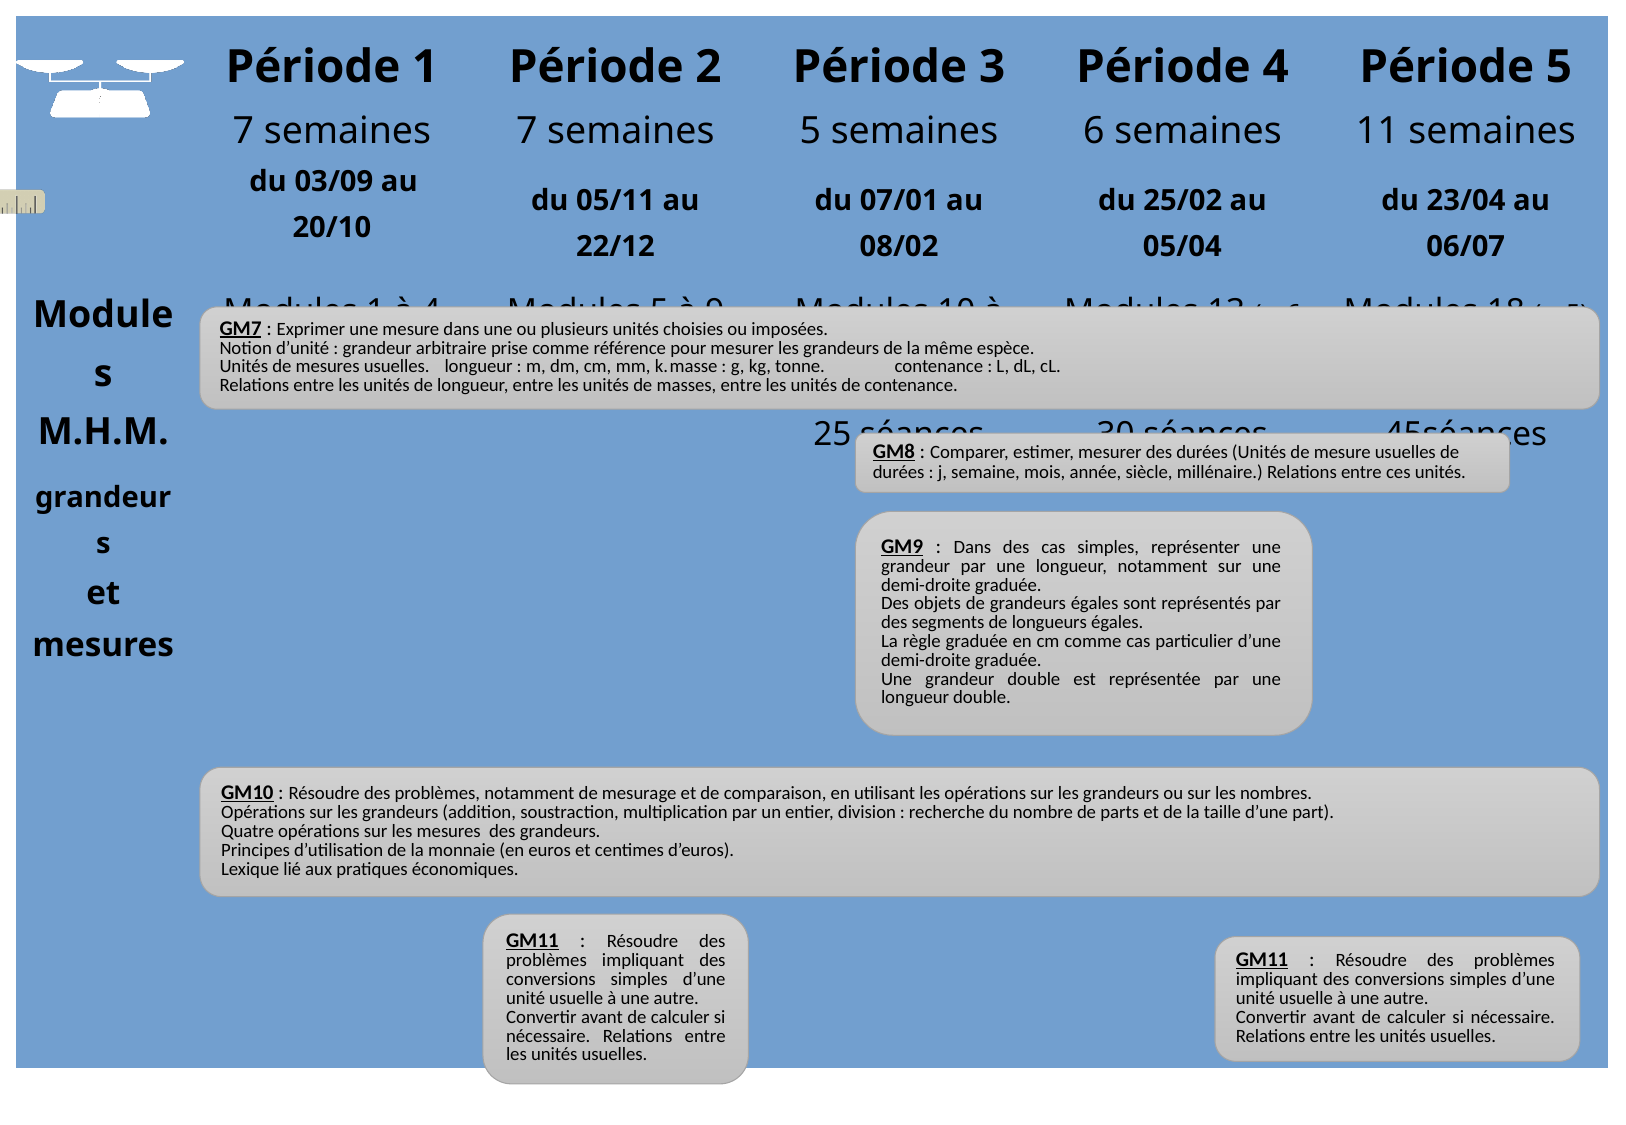

| | Période 1 7 semaines  du 03/09 au 20/10 | Période 2 7 semaines   du 05/11 au 22/12 | Période 3 5 semaines   du 07/01 au 08/02 | Période 4 6 semaines   du 25/02 au 05/04 | Période 5 11 semaines   du 23/04 au 06/07 |
| --- | --- | --- | --- | --- | --- |
| Modules M.H.M. | Modules 1 à 4   28 séances | Modules 5 à 9   33 séances | Modules 10 à 13 ( s 1 à 5)   25 séances | Modules 13 ( s 6 à 8) à 18 ( s 1 à 4)   30 séances | Modules 18 ( s 5) à 24   45séances |
| grandeurs et mesures | | | | | |
GM7 : Exprimer une mesure dans une ou plusieurs unités choisies ou imposées.
Notion d’unité : grandeur arbitraire prise comme référence pour mesurer les grandeurs de la même espèce.
Unités de mesures usuelles. 	longueur : m, dm, cm, mm, k.	masse : g, kg, tonne. 	contenance : L, dL, cL.
Relations entre les unités de longueur, entre les unités de masses, entre les unités de contenance.
GM8 : Comparer, estimer, mesurer des durées (Unités de mesure usuelles de durées : j, semaine, mois, année, siècle, millénaire.) Relations entre ces unités.
GM9 : Dans des cas simples, représenter une grandeur par une longueur, notamment sur une demi-droite graduée.
Des objets de grandeurs égales sont représentés par des segments de longueurs égales.
La règle graduée en cm comme cas particulier d’une demi-droite graduée.
Une grandeur double est représentée par une longueur double.
GM10 : Résoudre des problèmes, notamment de mesurage et de comparaison, en utilisant les opérations sur les grandeurs ou sur les nombres.
Opérations sur les grandeurs (addition, soustraction, multiplication par un entier, division : recherche du nombre de parts et de la taille d’une part).
Quatre opérations sur les mesures des grandeurs.
Principes d’utilisation de la monnaie (en euros et centimes d’euros).
Lexique lié aux pratiques économiques.
GM11 : Résoudre des problèmes impliquant des conversions simples d’une unité usuelle à une autre.
Convertir avant de calculer si nécessaire. Relations entre les unités usuelles.
GM11 : Résoudre des problèmes impliquant des conversions simples d’une unité usuelle à une autre.
Convertir avant de calculer si nécessaire. Relations entre les unités usuelles.